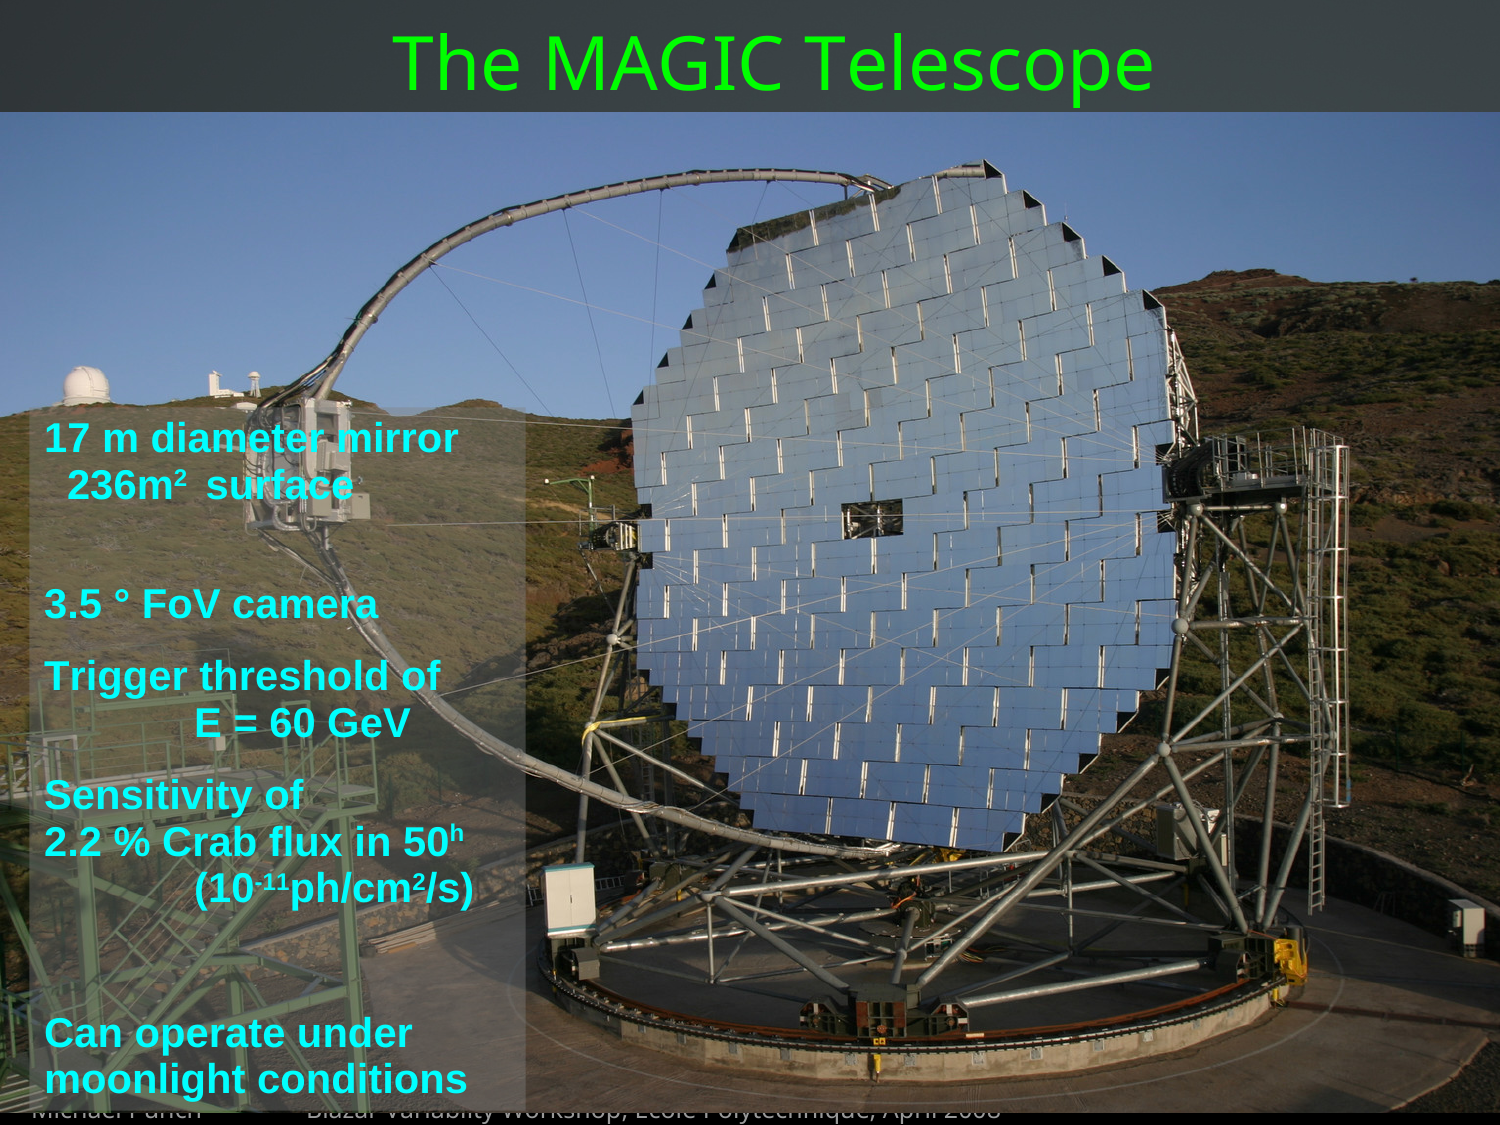

# The MAGIC Telescope
17 m diameter mirror
 236m2 surface
3.5 ° FoV camera
Trigger threshold of
	E = 60 GeV
Sensitivity of
2.2 % Crab flux in 50h
	(10-11ph/cm2/s)
Can operate under moonlight conditions